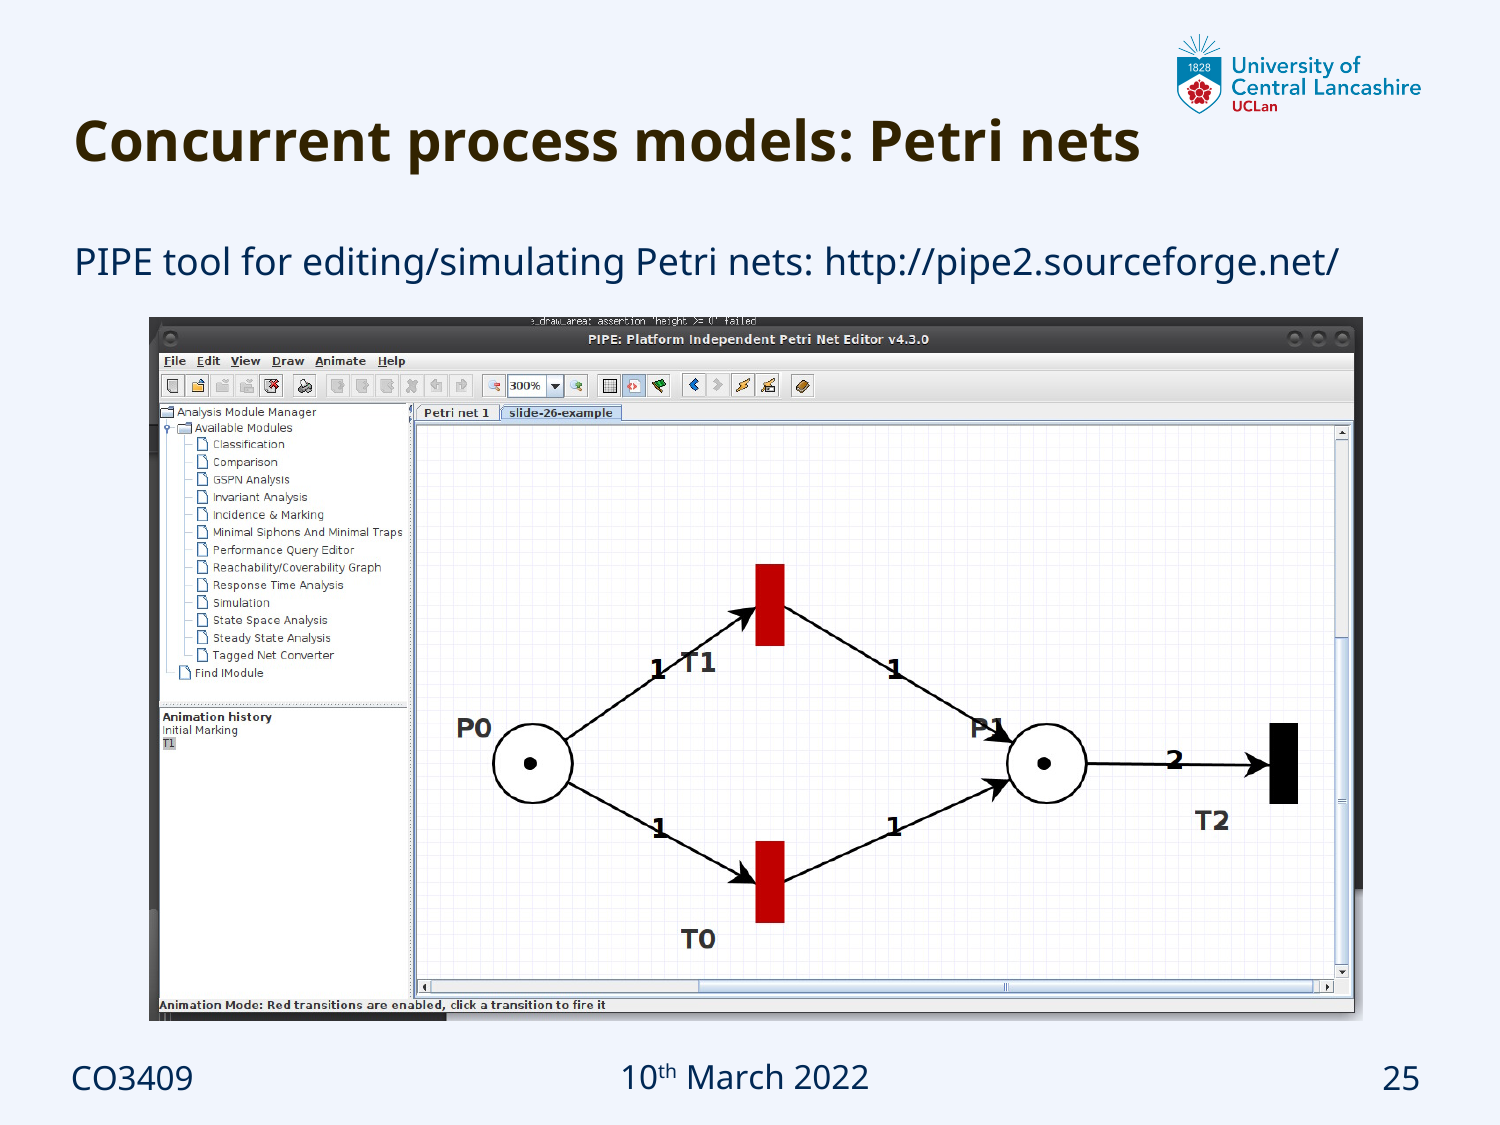

# Concurrent process models: Petri nets
PIPE tool for editing/simulating Petri nets: http://pipe2.sourceforge.net/